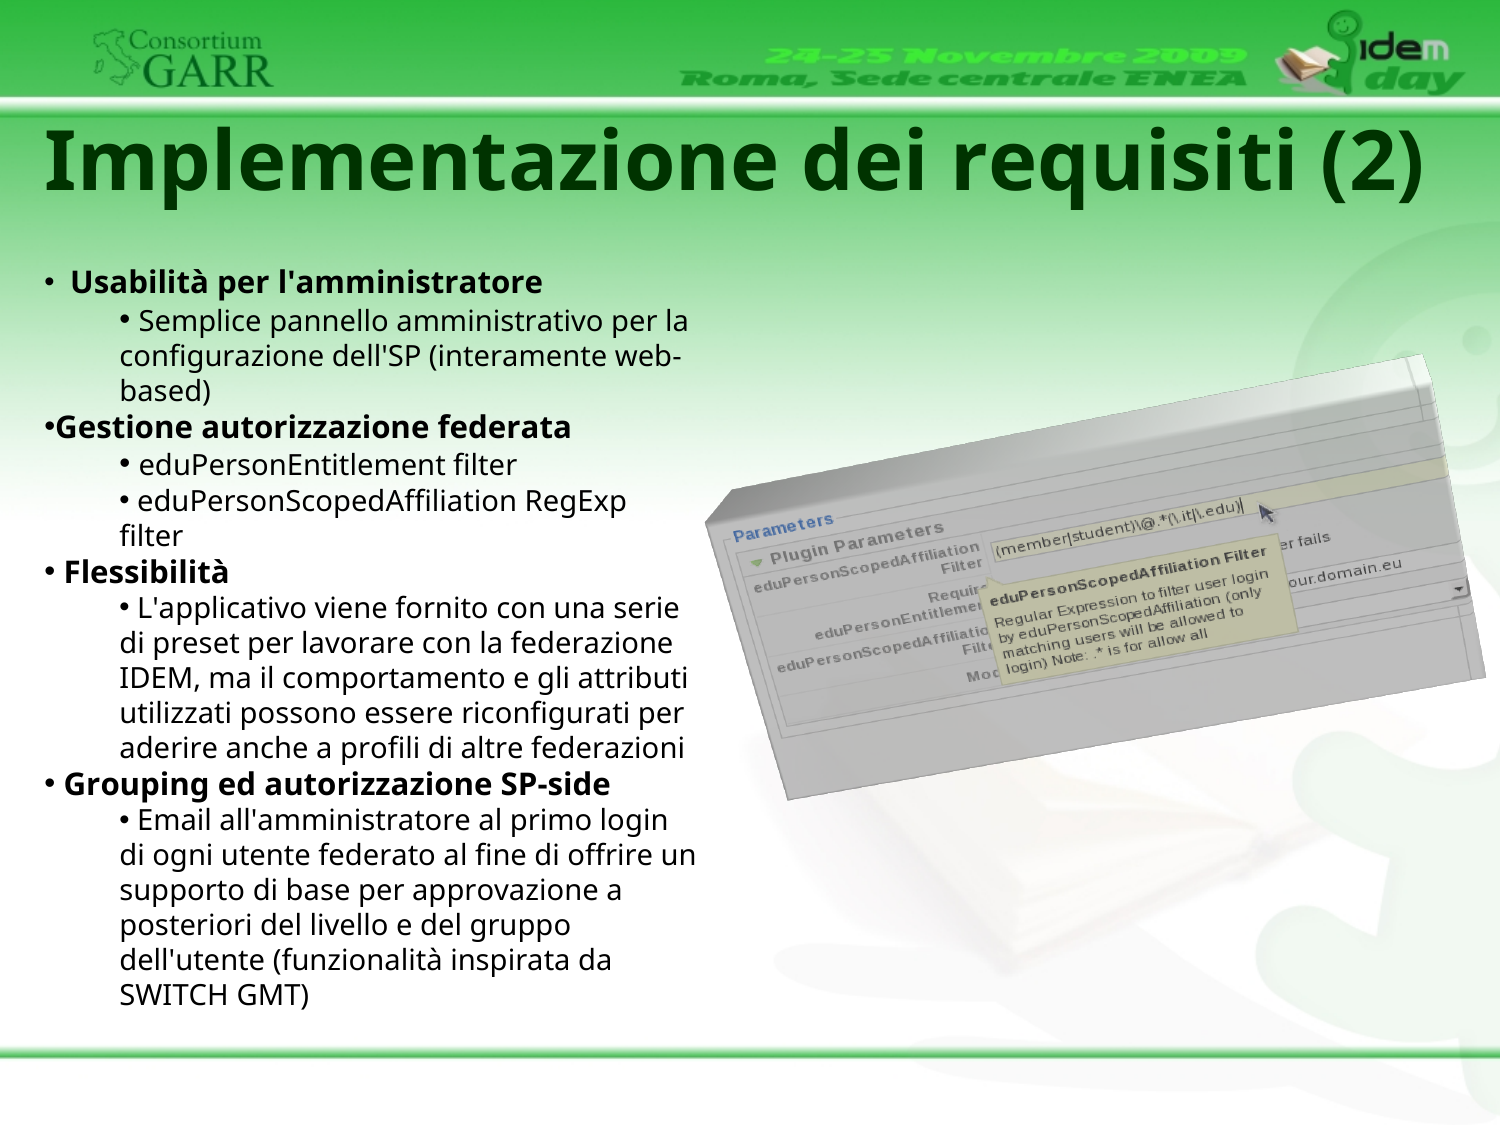

# Implementazione dei requisiti (2)
 Usabilità per l'amministratore
 Semplice pannello amministrativo per la configurazione dell'SP (interamente web-based)
Gestione autorizzazione federata
 eduPersonEntitlement filter
 eduPersonScopedAffiliation RegExp filter
 Flessibilità
 L'applicativo viene fornito con una serie di preset per lavorare con la federazione IDEM, ma il comportamento e gli attributi utilizzati possono essere riconfigurati per aderire anche a profili di altre federazioni
 Grouping ed autorizzazione SP-side
 Email all'amministratore al primo login di ogni utente federato al fine di offrire un supporto di base per approvazione a posteriori del livello e del gruppo dell'utente (funzionalità inspirata da SWITCH GMT)